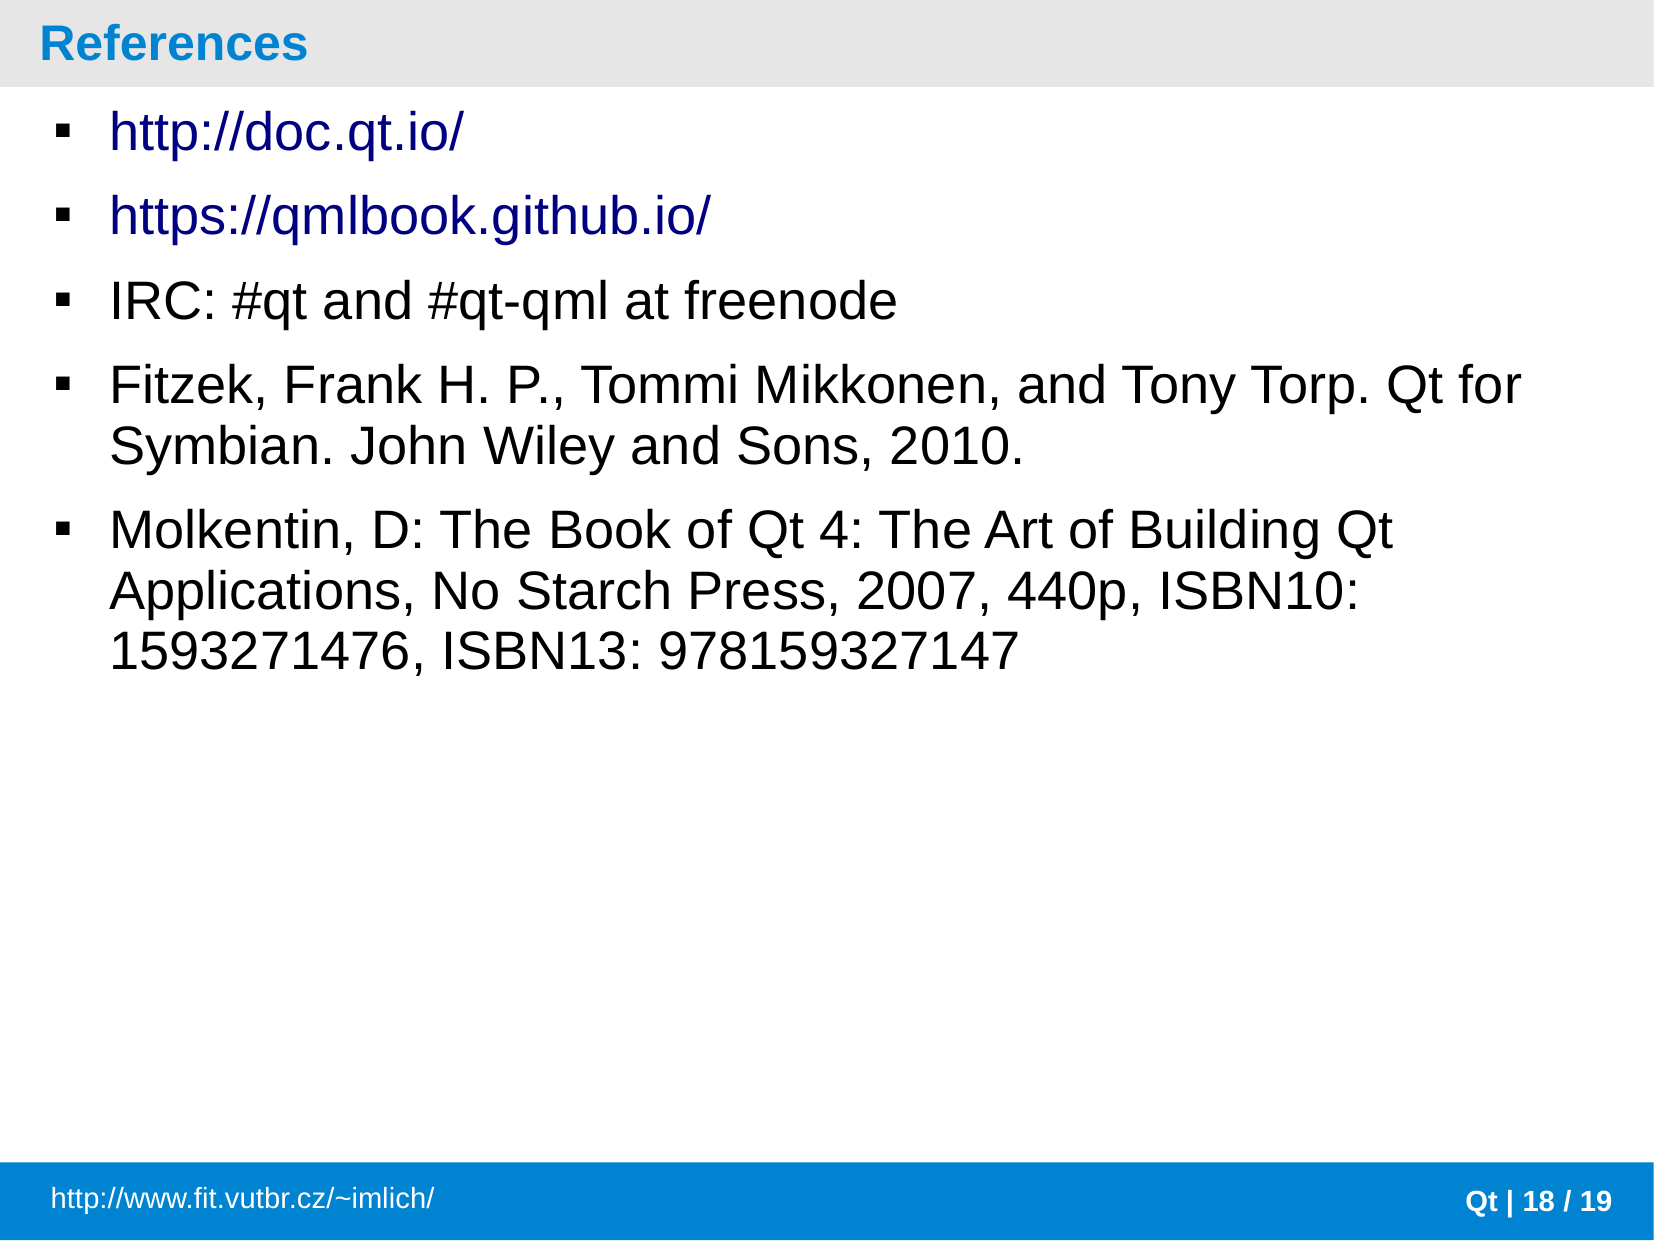

# References
http://doc.qt.io/
https://qmlbook.github.io/
IRC: #qt and #qt-qml at freenode
Fitzek, Frank H. P., Tommi Mikkonen, and Tony Torp. Qt for Symbian. John Wiley and Sons, 2010.
Molkentin, D: The Book of Qt 4: The Art of Building Qt Applications, No Starch Press, 2007, 440p, ISBN10: 1593271476, ISBN13: 978159327147